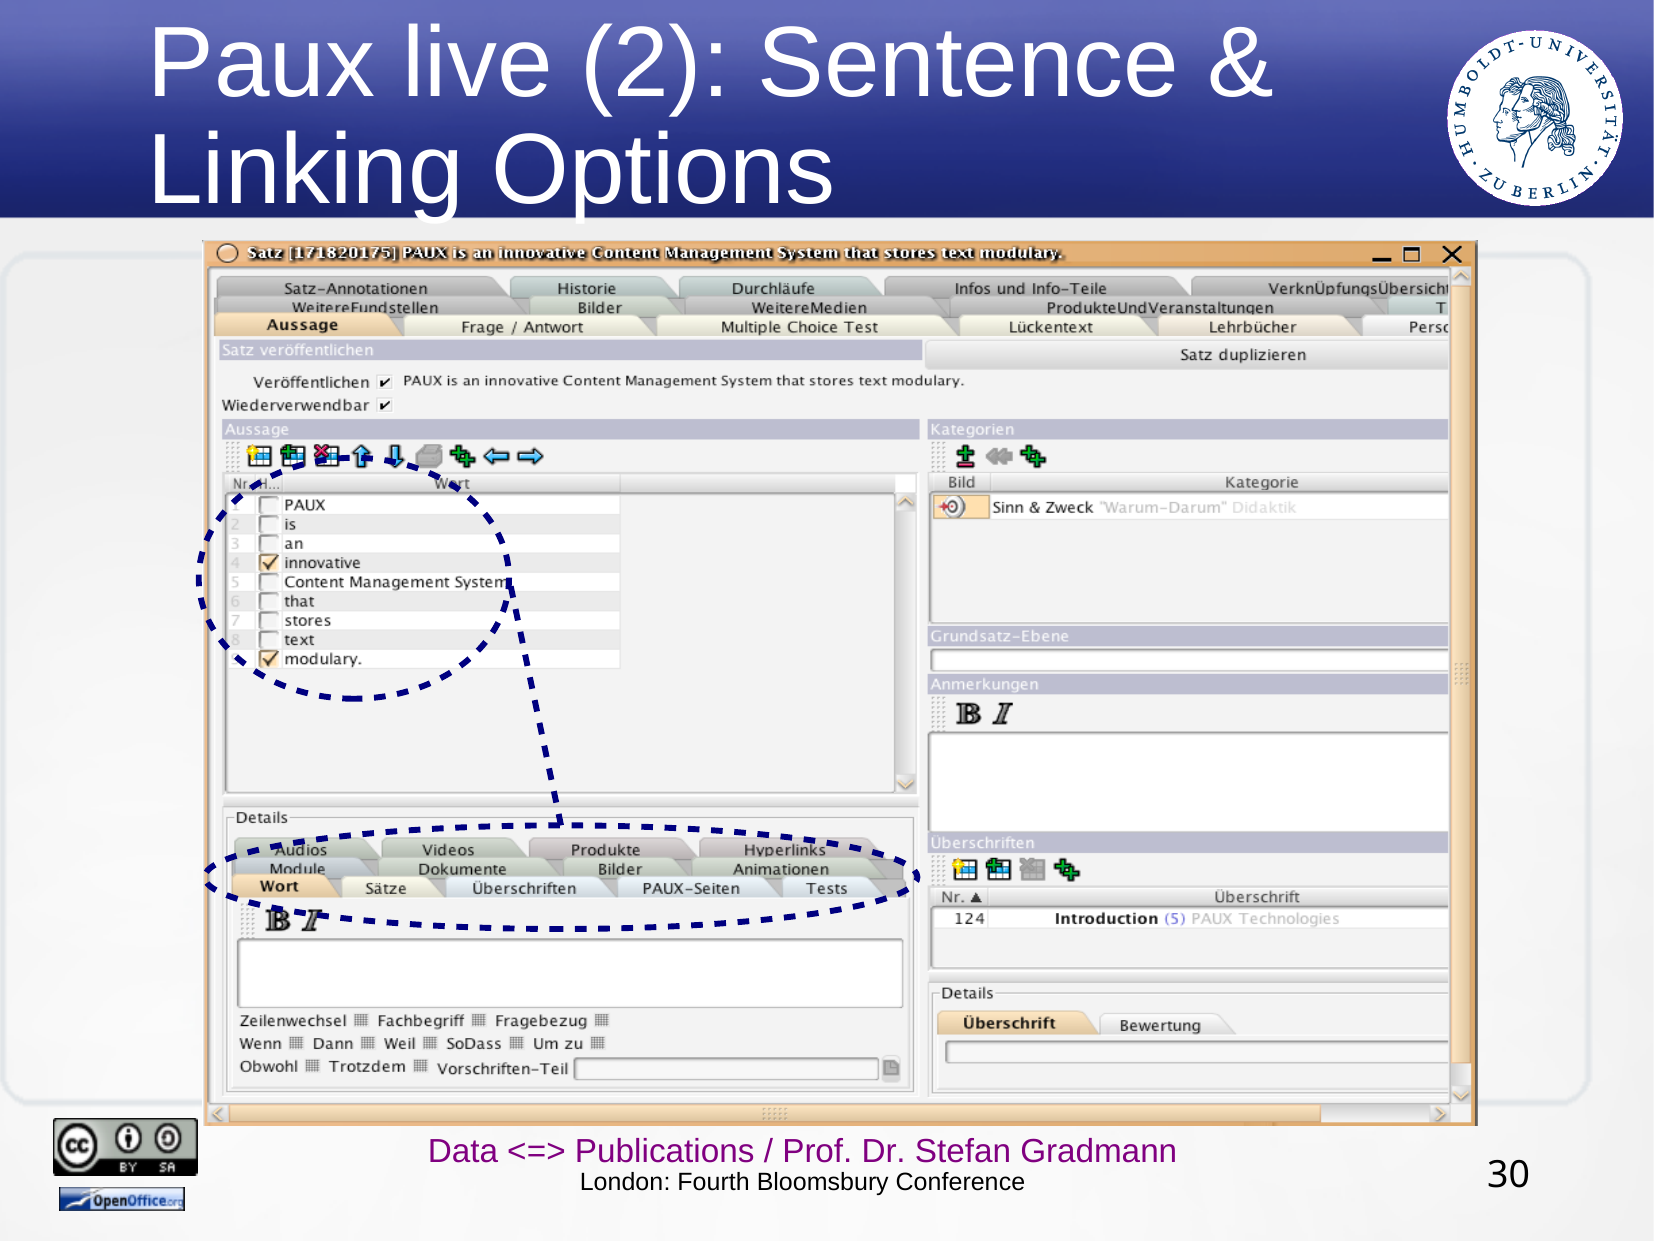

# Paux live (2): Sentence & Linking Options
Data <=> Publications / Prof. Dr. Stefan Gradmann